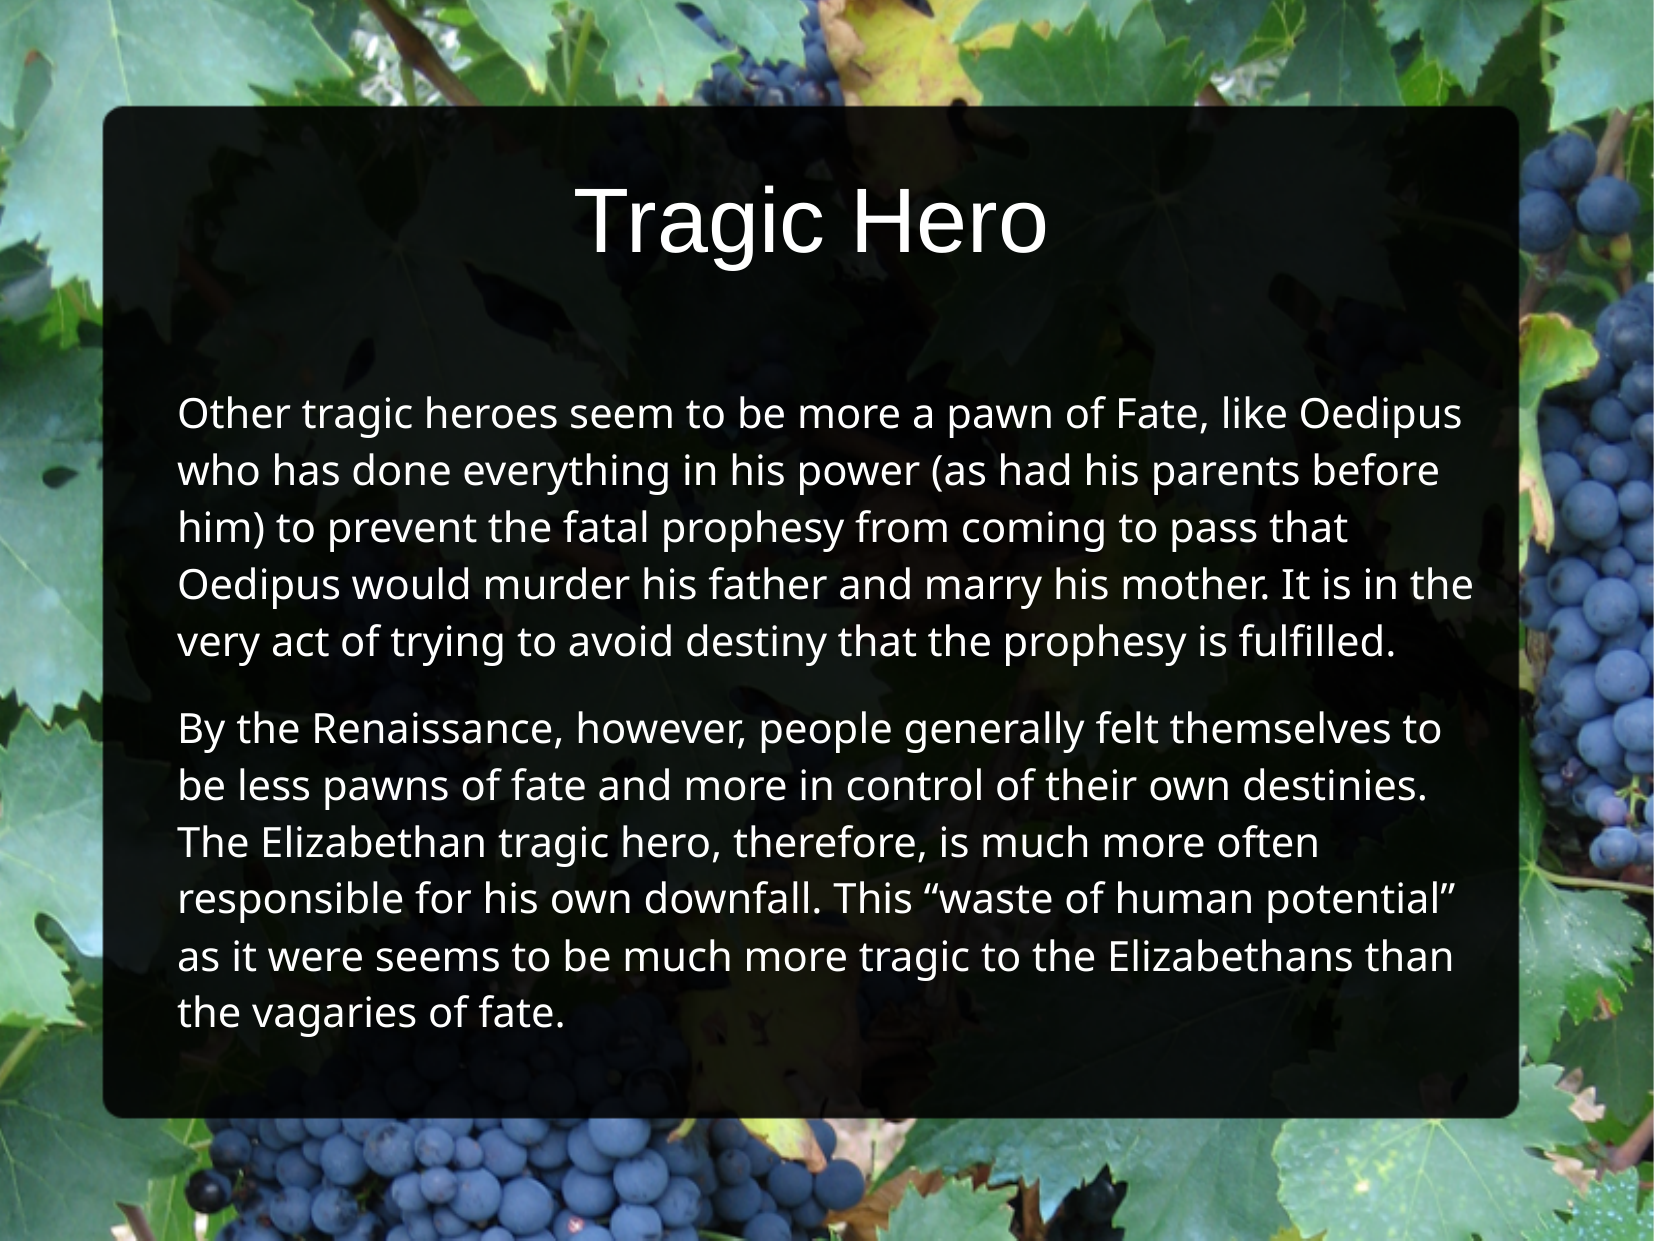

# Tragic Hero
Other tragic heroes seem to be more a pawn of Fate, like Oedipus who has done everything in his power (as had his parents before him) to prevent the fatal prophesy from coming to pass that Oedipus would murder his father and marry his mother. It is in the very act of trying to avoid destiny that the prophesy is fulfilled.
By the Renaissance, however, people generally felt themselves to be less pawns of fate and more in control of their own destinies. The Elizabethan tragic hero, therefore, is much more often responsible for his own downfall. This “waste of human potential” as it were seems to be much more tragic to the Elizabethans than the vagaries of fate.